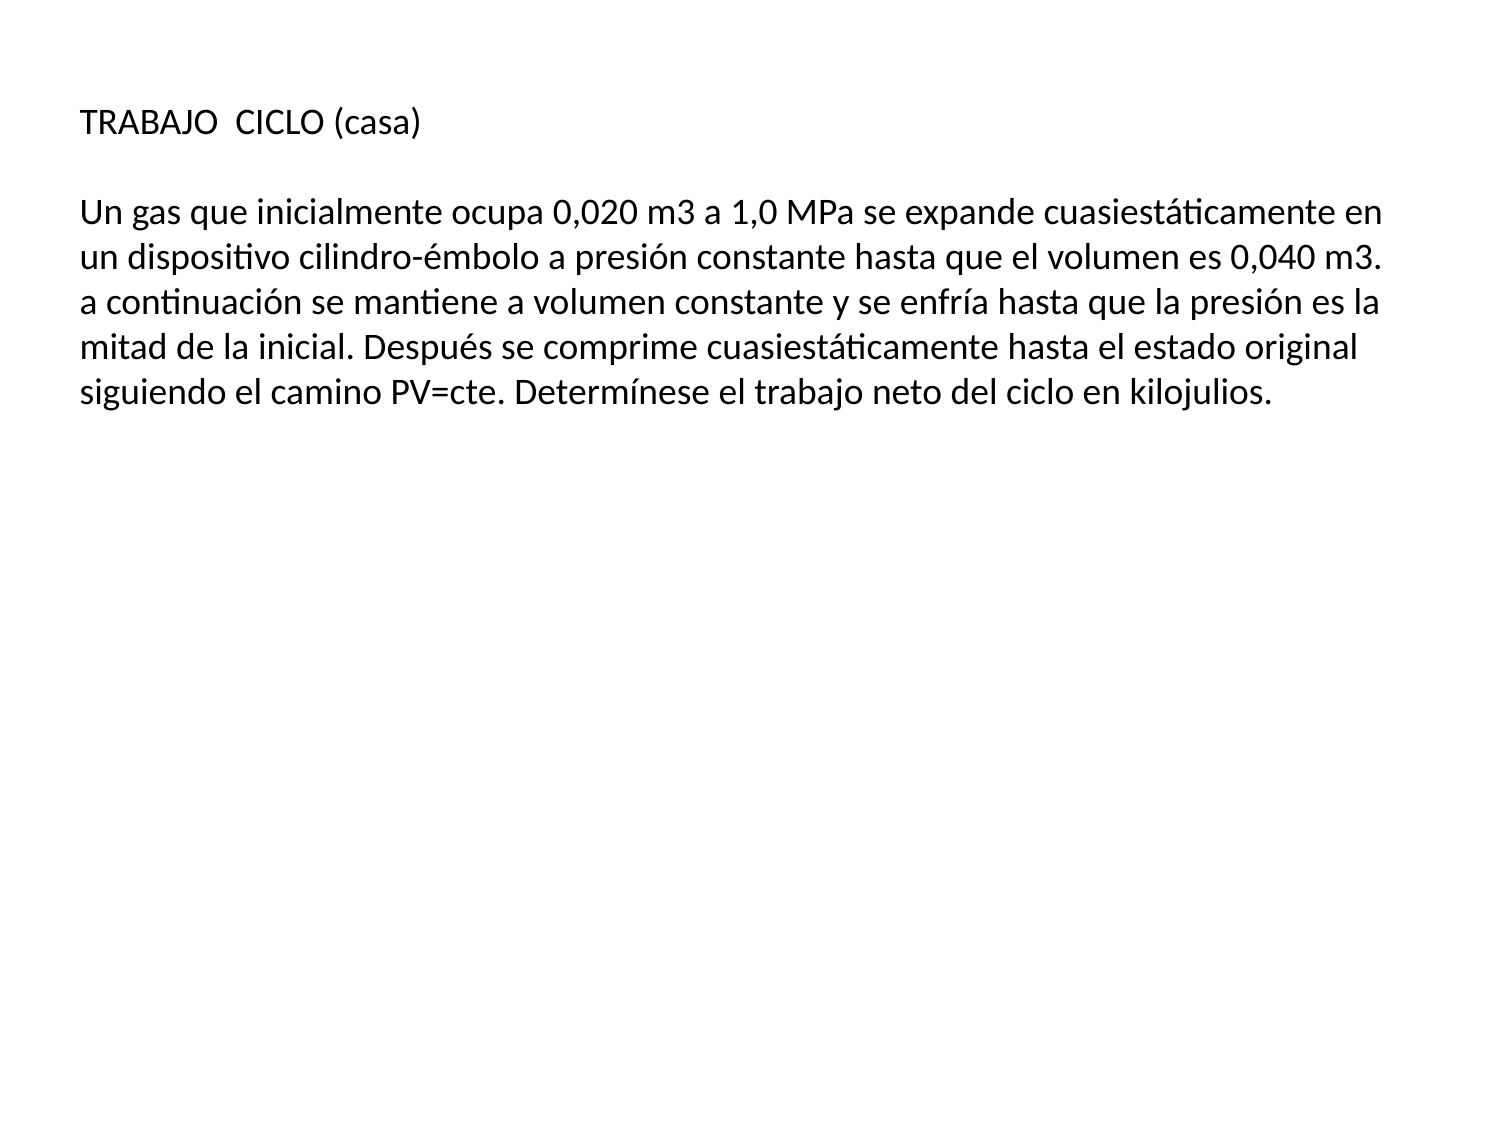

TRABAJO CICLO (casa)
Un gas que inicialmente ocupa 0,020 m3 a 1,0 MPa se expande cuasiestáticamente en un dispositivo cilindro-émbolo a presión constante hasta que el volumen es 0,040 m3. a continuación se mantiene a volumen constante y se enfría hasta que la presión es la mitad de la inicial. Después se comprime cuasiestáticamente hasta el estado original siguiendo el camino PV=cte. Determínese el trabajo neto del ciclo en kilojulios.